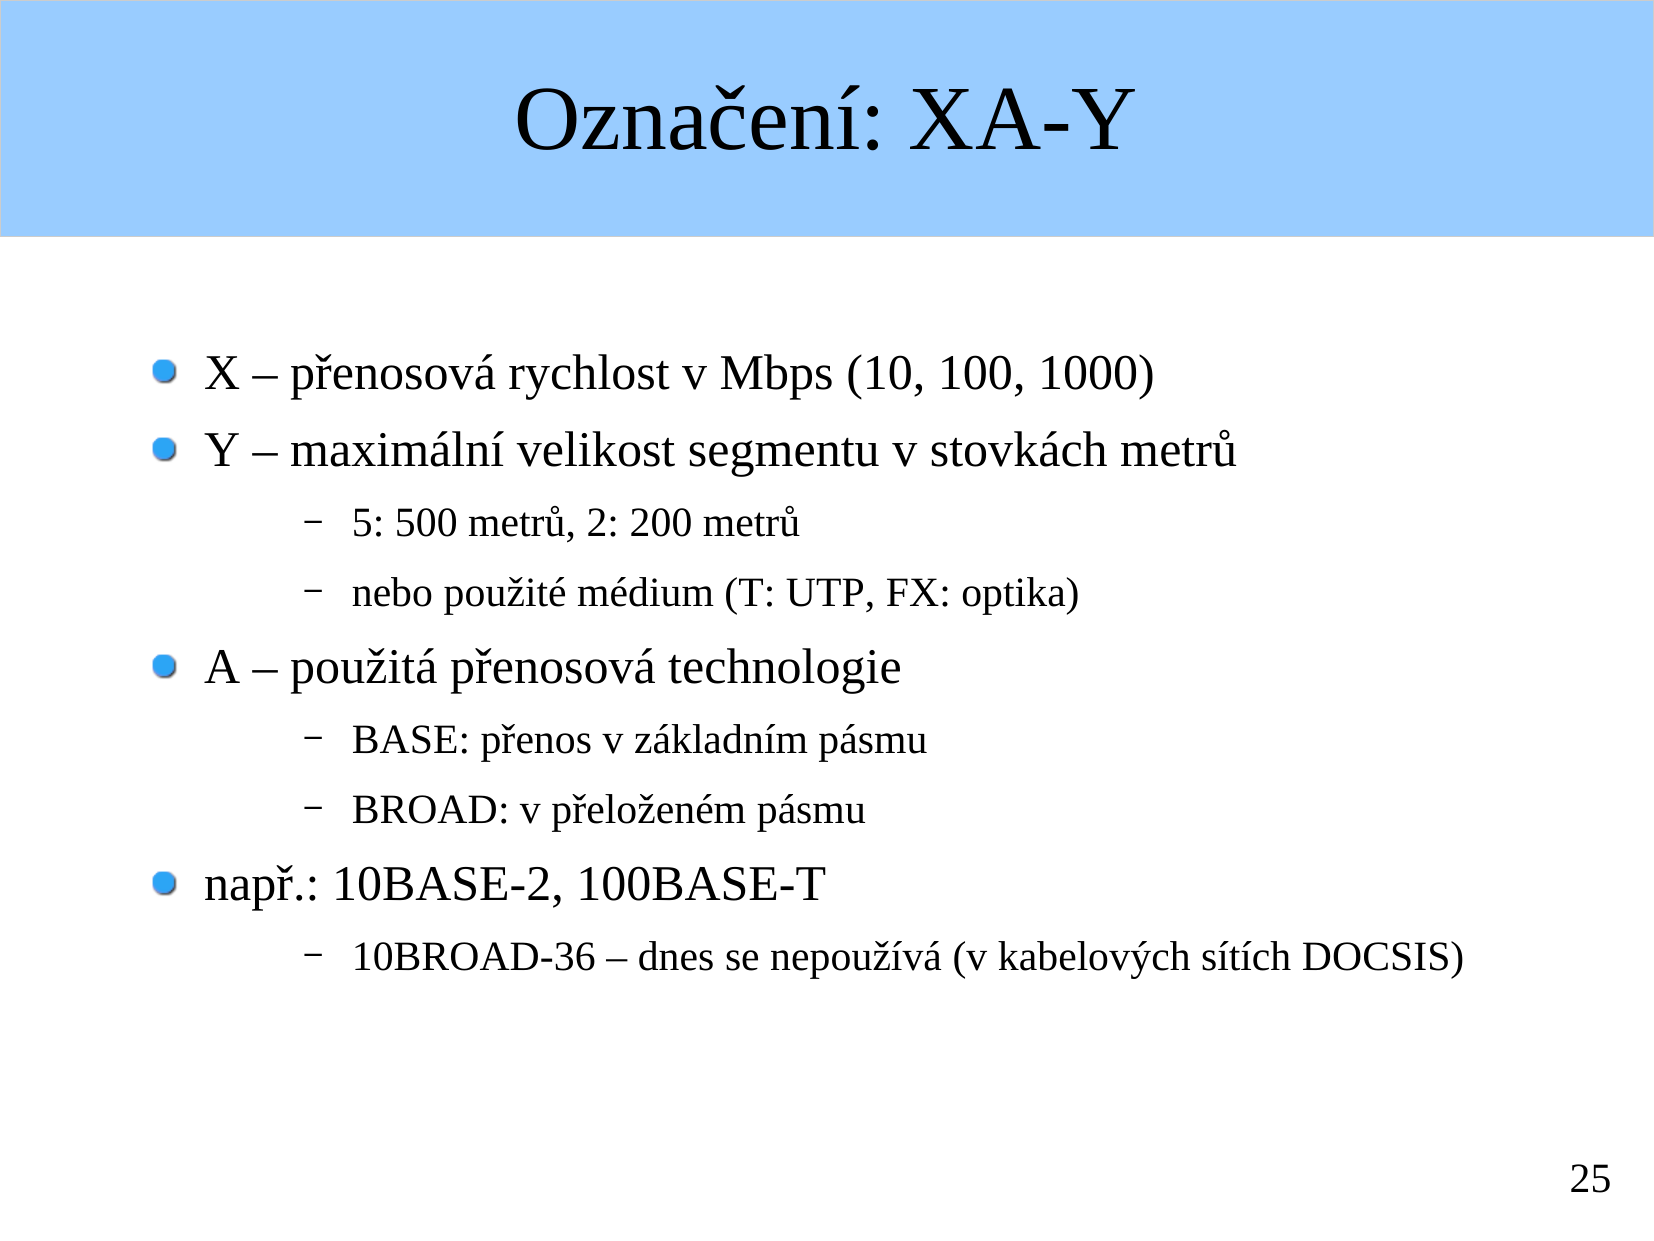

# Označení: XA-Y
X – přenosová rychlost v Mbps (10, 100, 1000)
Y – maximální velikost segmentu v stovkách metrů
5: 500 metrů, 2: 200 metrů
nebo použité médium (T: UTP, FX: optika)
A – použitá přenosová technologie
BASE: přenos v základním pásmu
BROAD: v přeloženém pásmu
např.: 10BASE-2, 100BASE-T
10BROAD-36 – dnes se nepoužívá (v kabelových sítích DOCSIS)